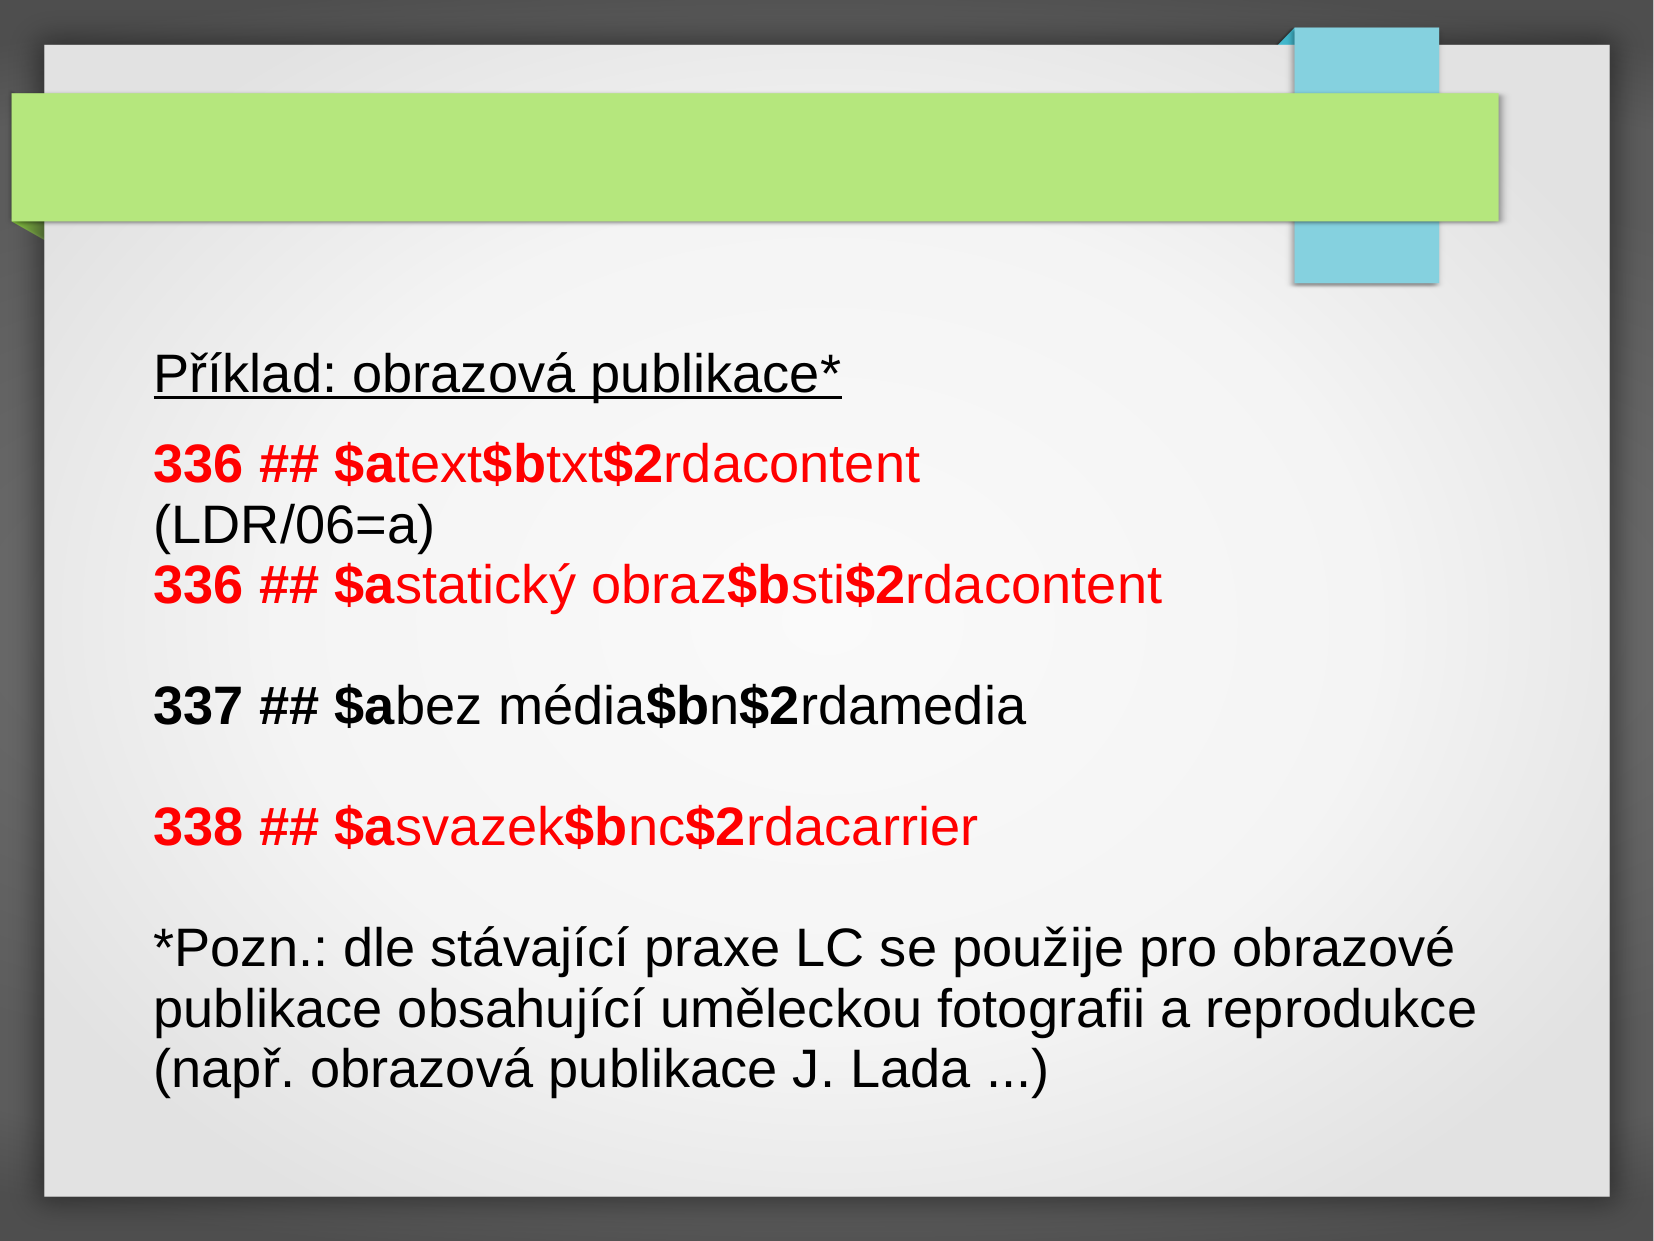

#
Příklad: obrazová publikace*
336 ## $atext$btxt$2rdacontent					(LDR/06=a)
336 ## $astatický obraz$bsti$2rdacontent
337 ## $abez média$bn$2rdamedia
338 ## $asvazek$bnc$2rdacarrier
*Pozn.: dle stávající praxe LC se použije pro obrazové publikace obsahující uměleckou fotografii a reprodukce (např. obrazová publikace J. Lada ...)